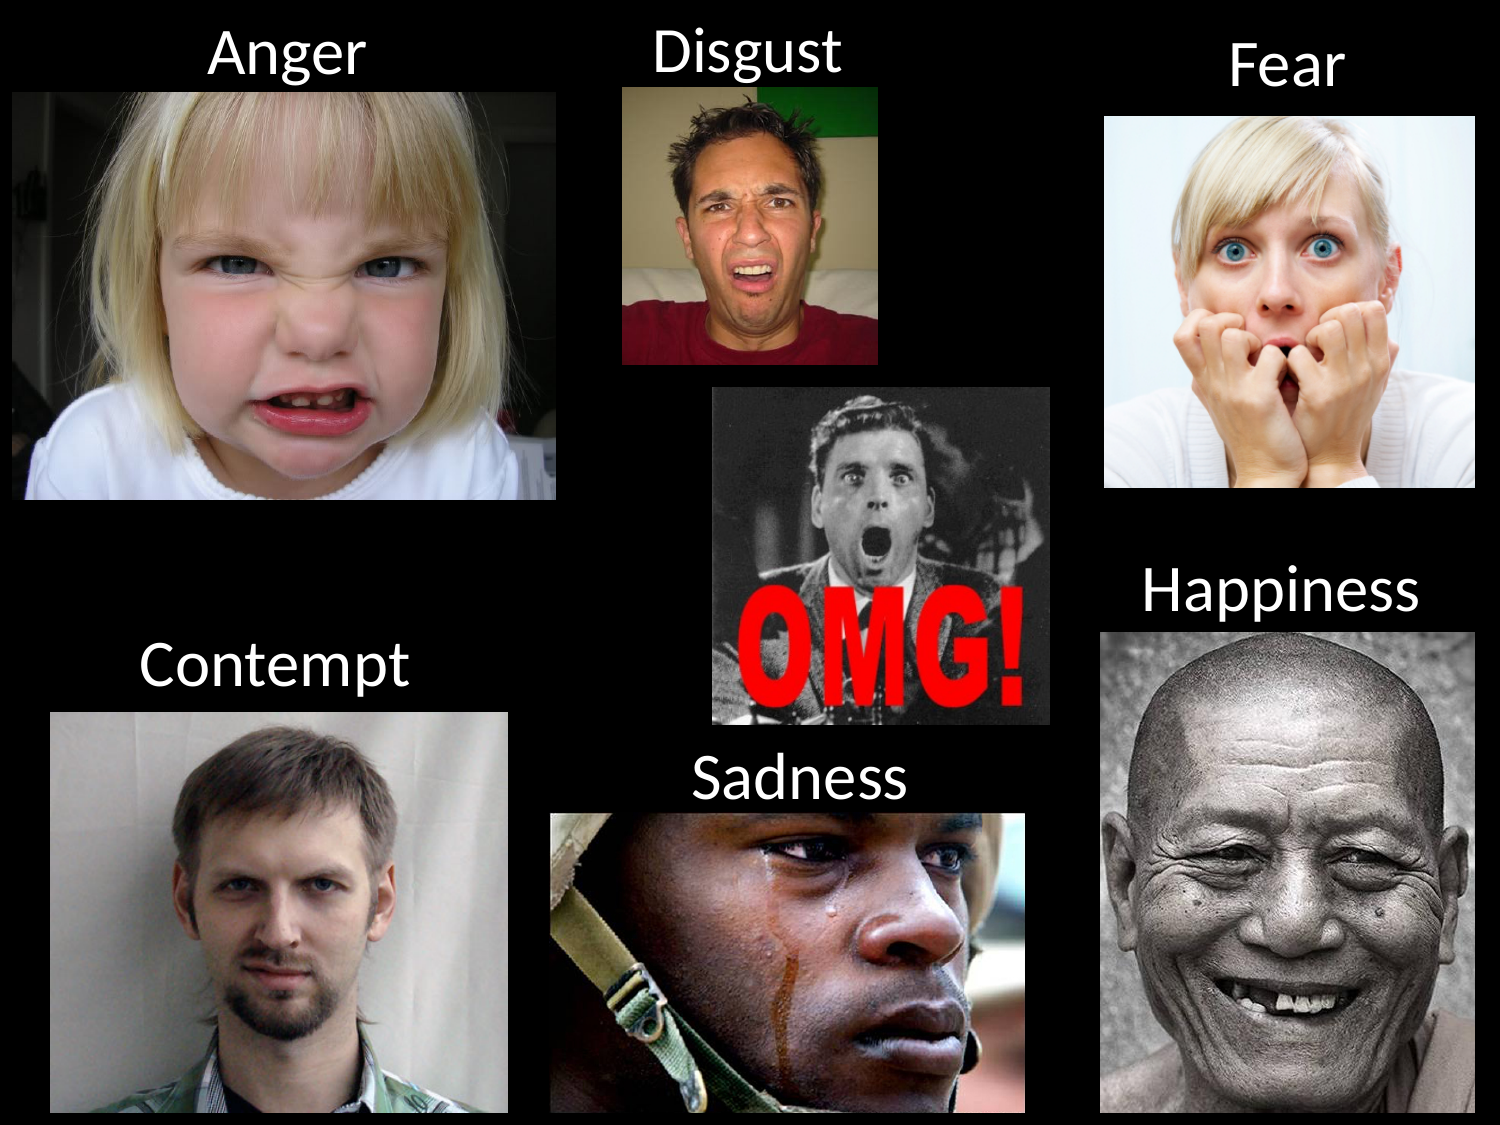

Anger
Disgust
Fear
Happiness
# Contempt
Sadness